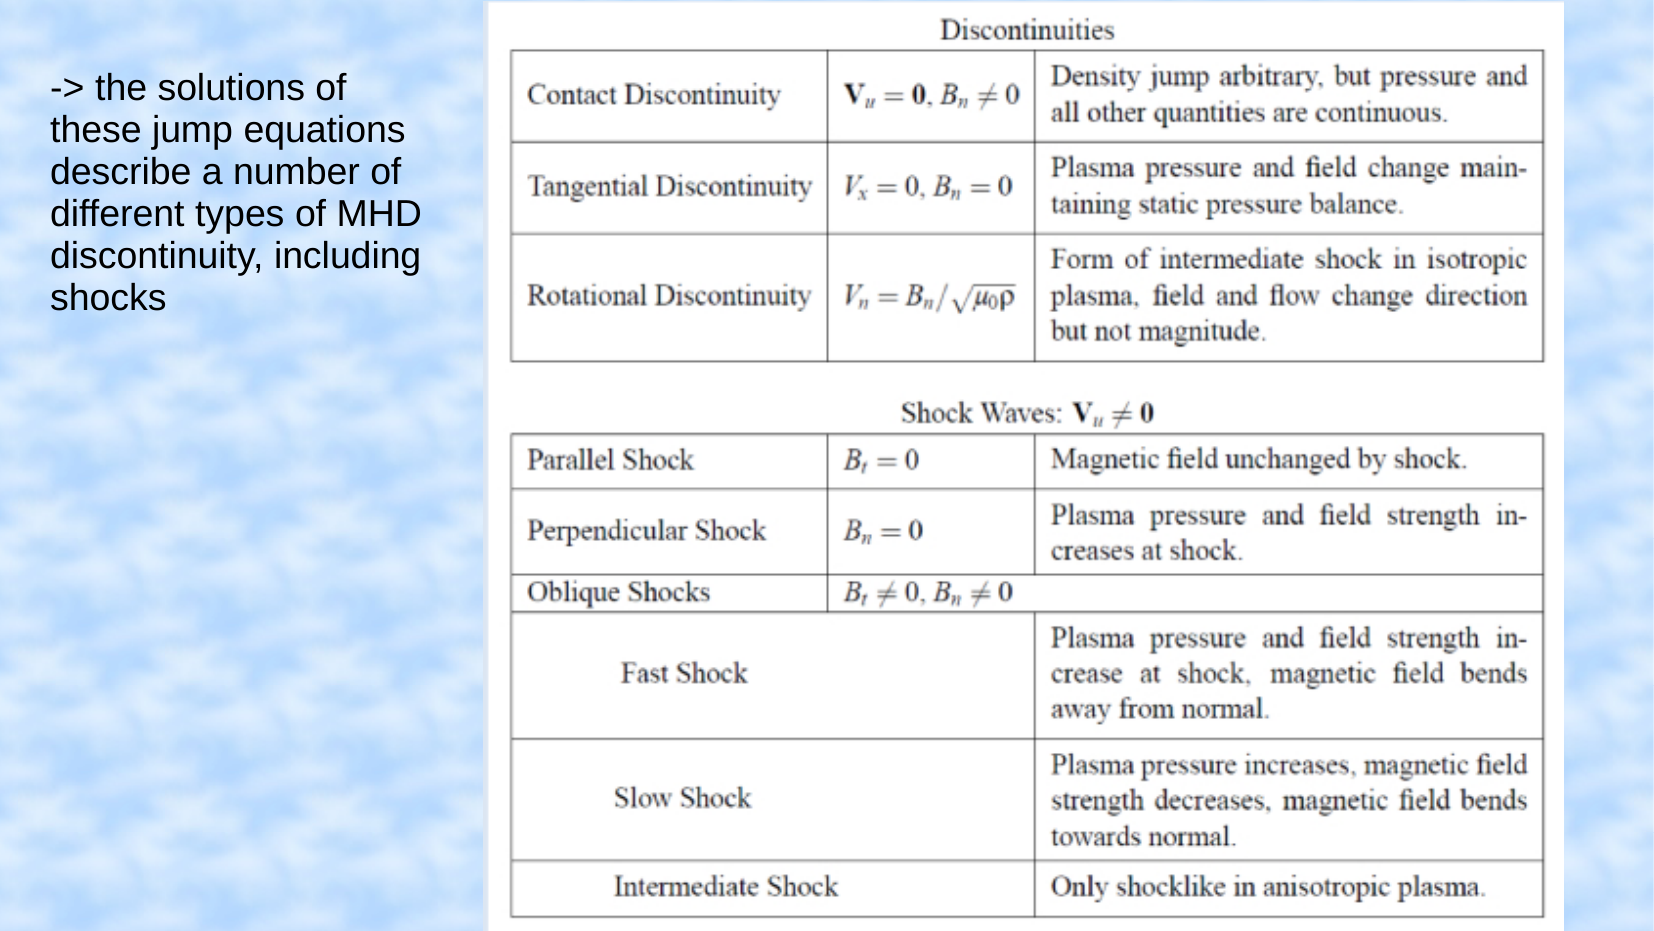

-> the solutions of these jump equations describe a number of different types of MHD discontinuity, including shocks